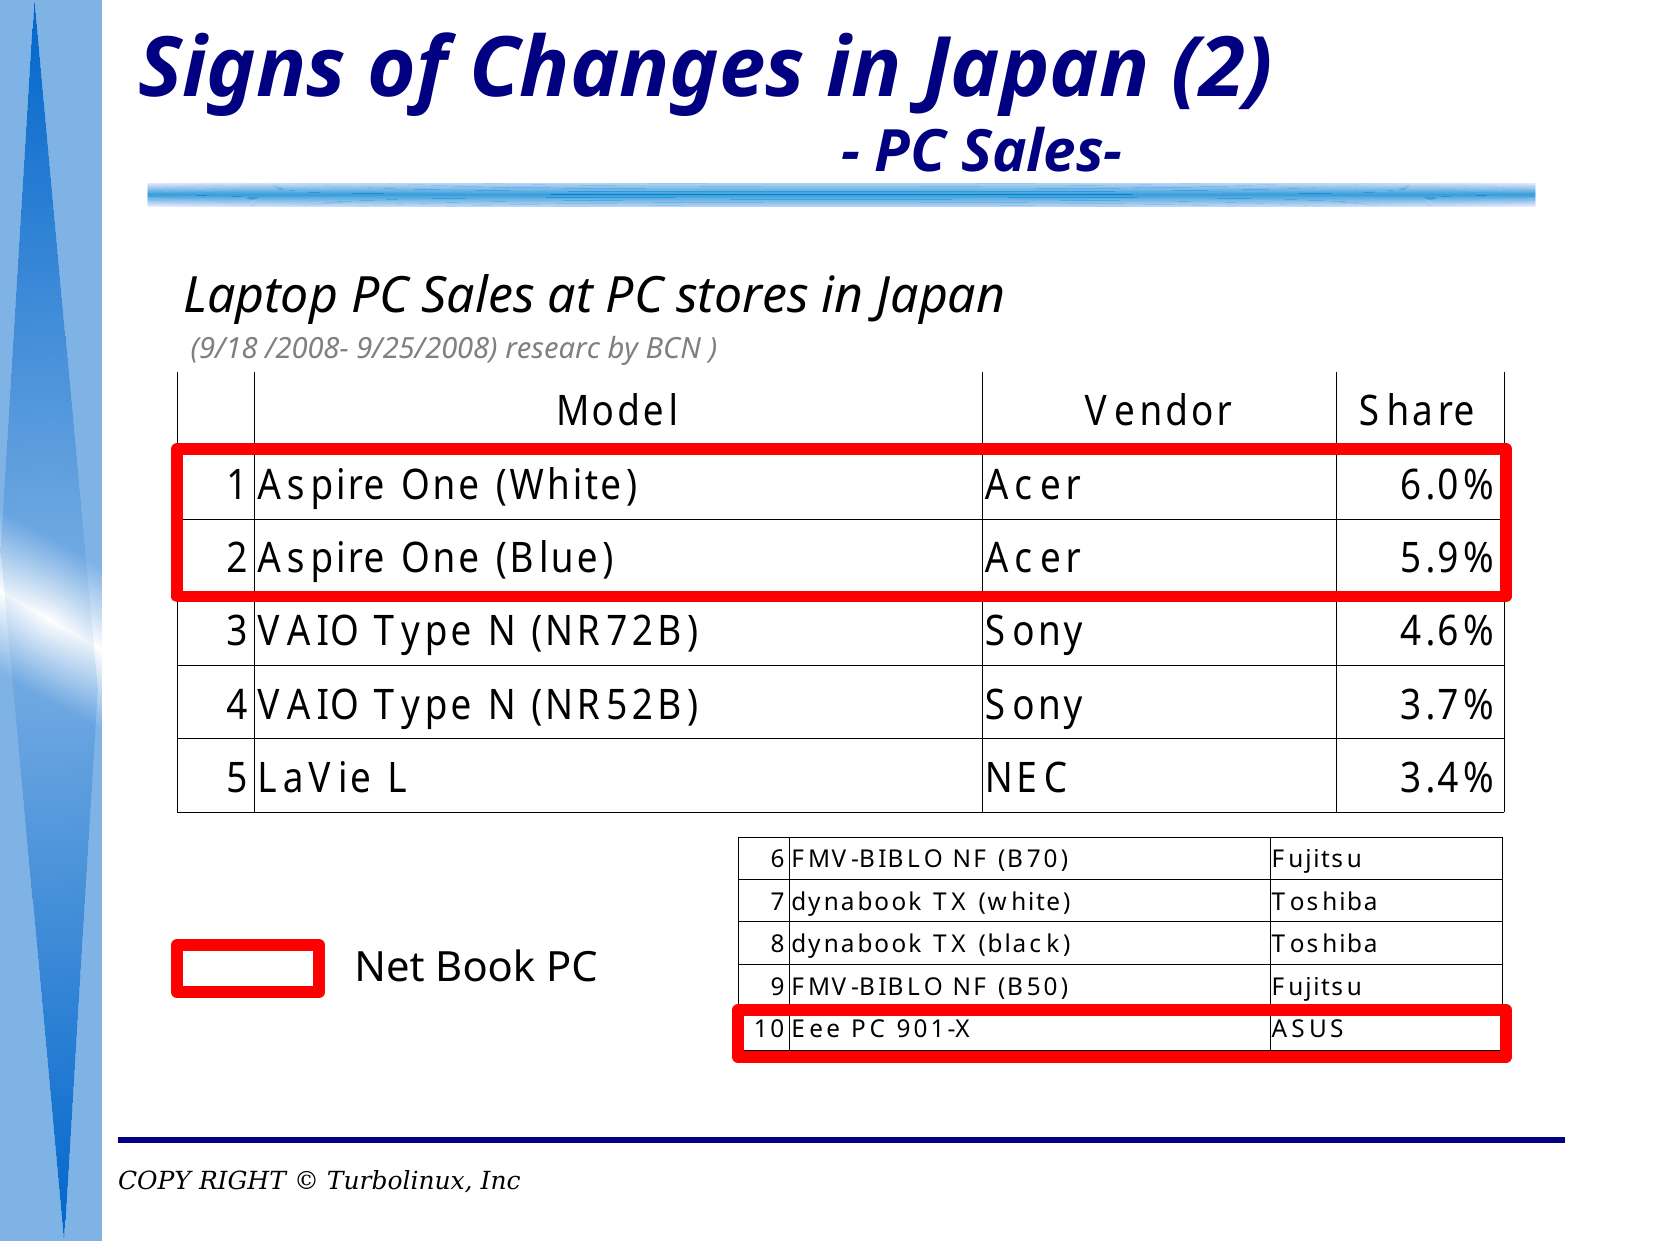

# Signs of Changes in Japan (2)
- PC Sales-
Laptop PC Sales at PC stores in Japan
 (9/18 /2008- 9/25/2008) researc by BCN )
Net Book PC